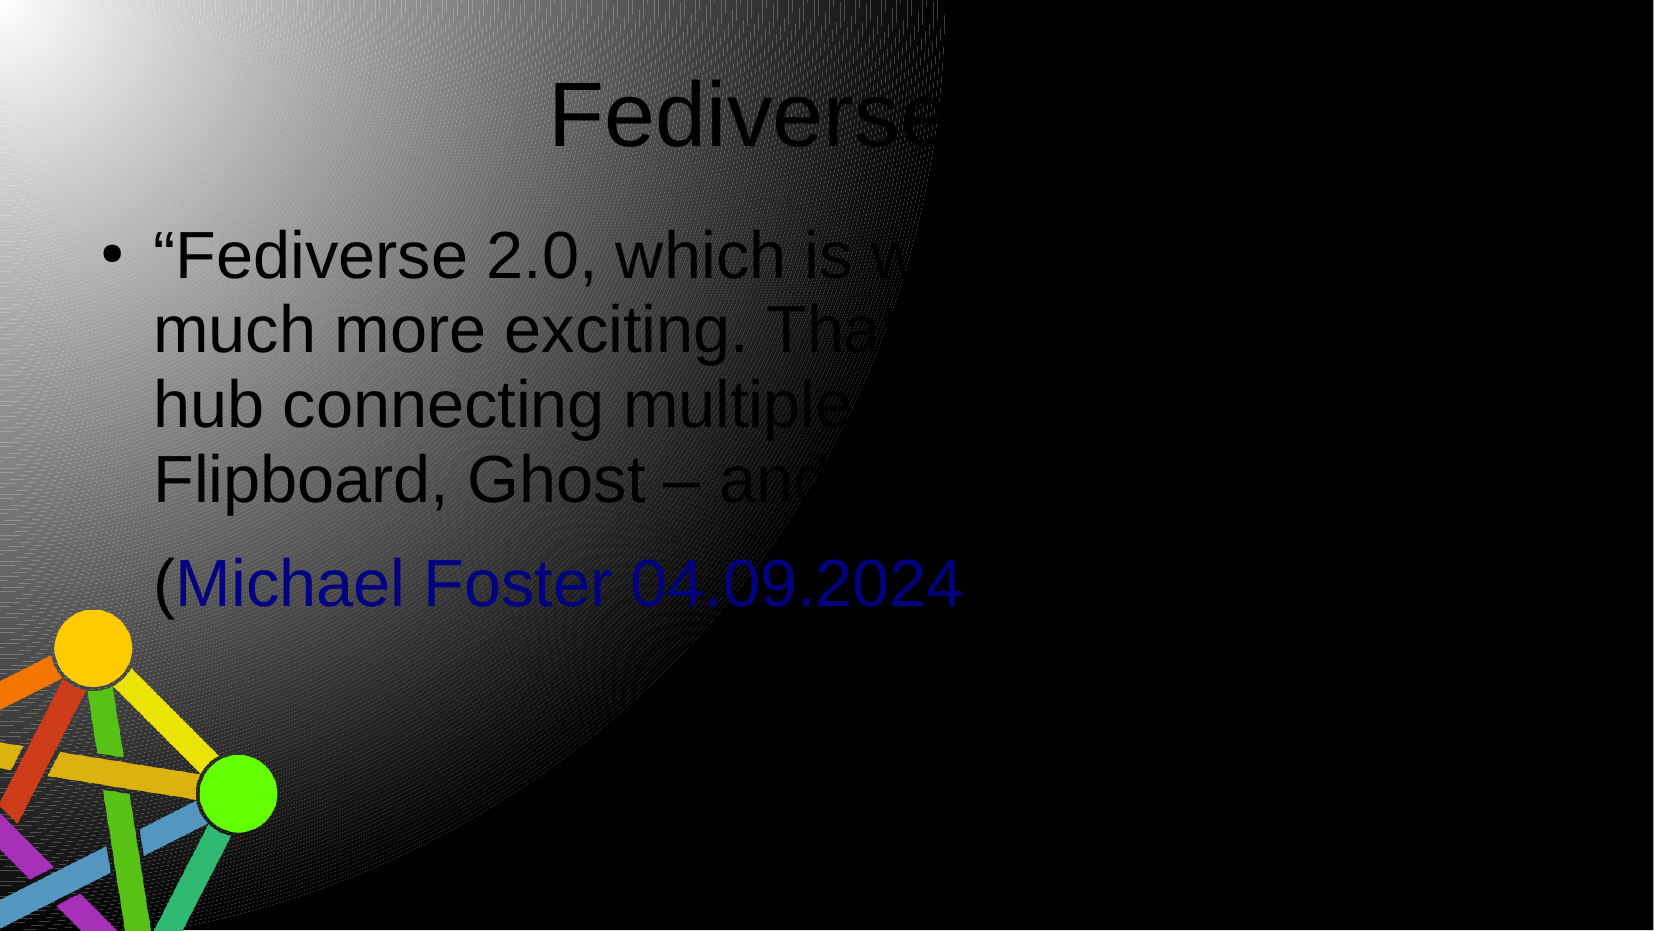

# Fediverse 2.0
“Fediverse 2.0, which is well underway - and much more exciting. That’s the Fediverse as a hub connecting multiple platforms: Wordpress, Flipboard, Ghost – and of course Threads.”
(Michael Foster 04.09.2024)